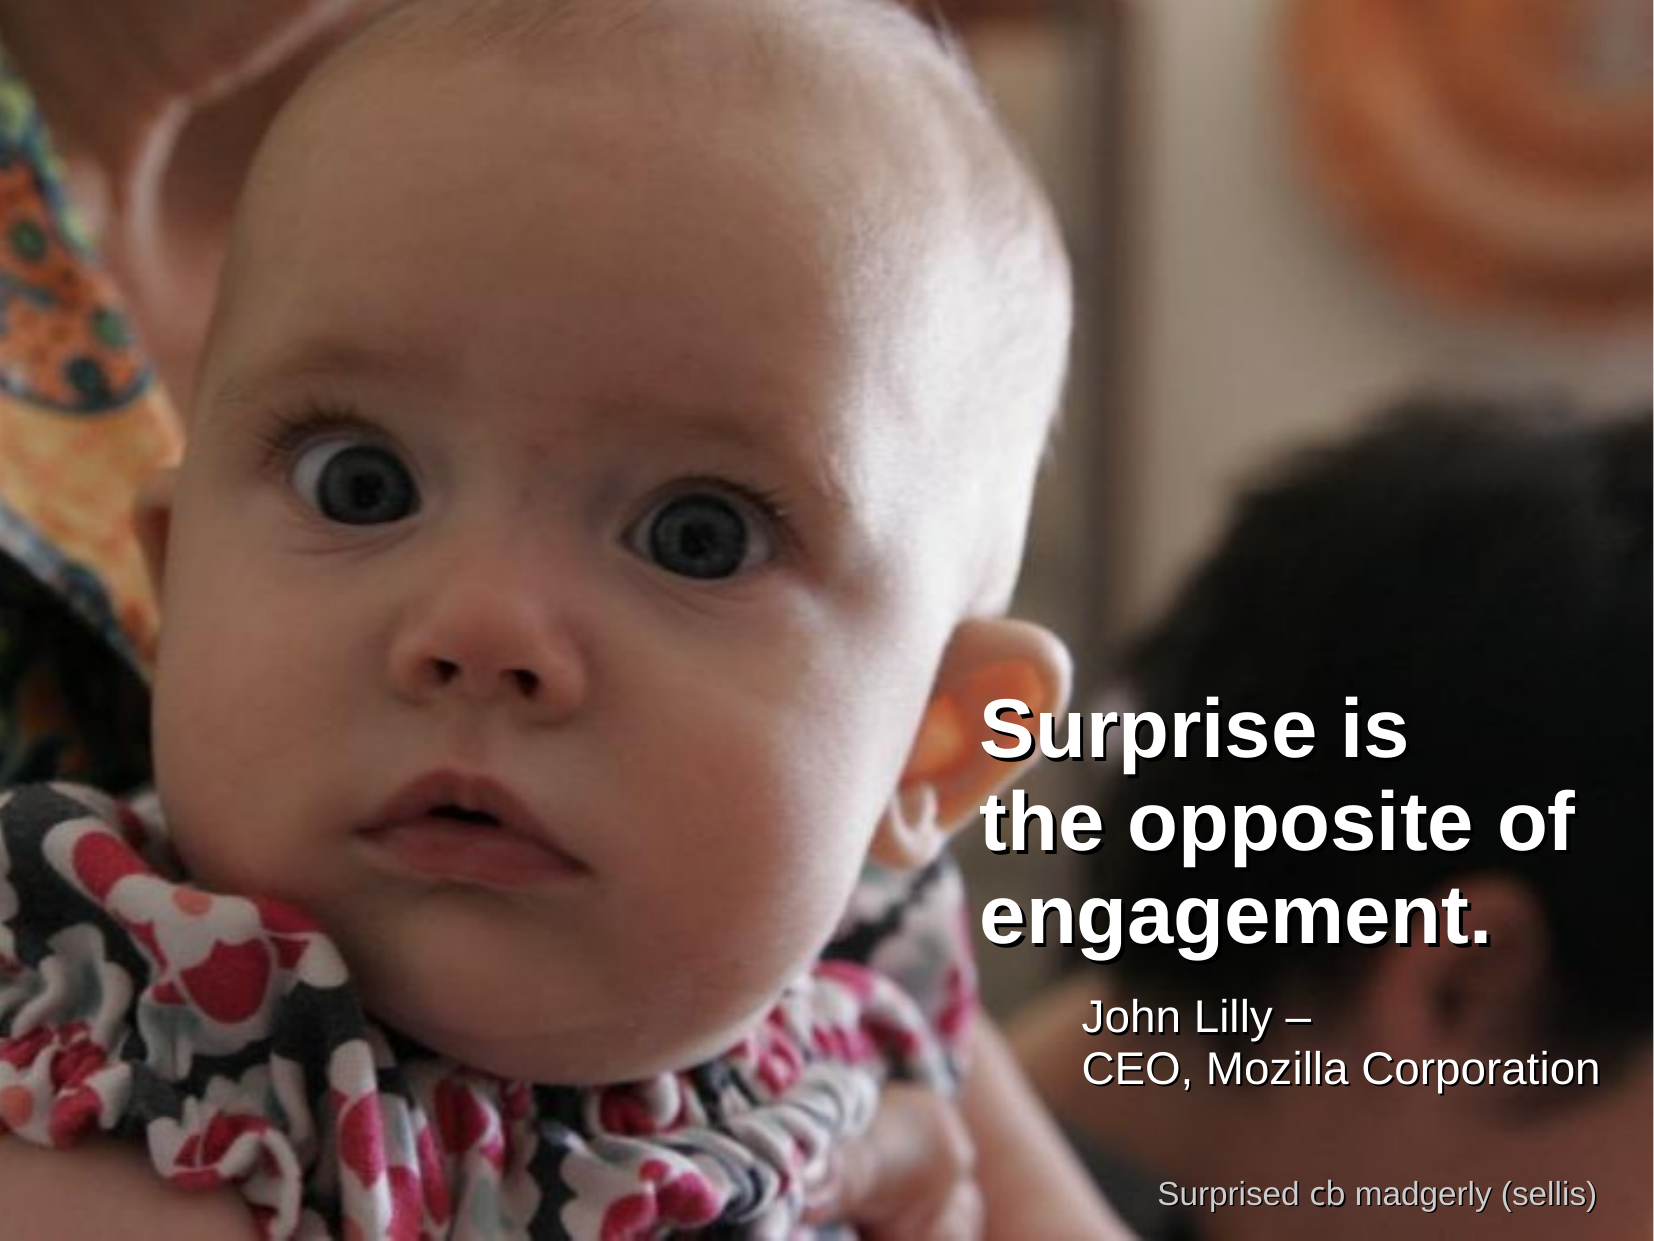

Surprise is
the opposite of
engagement.
John Lilly –
CEO, Mozilla Corporation
Surprised cb madgerly (sellis)